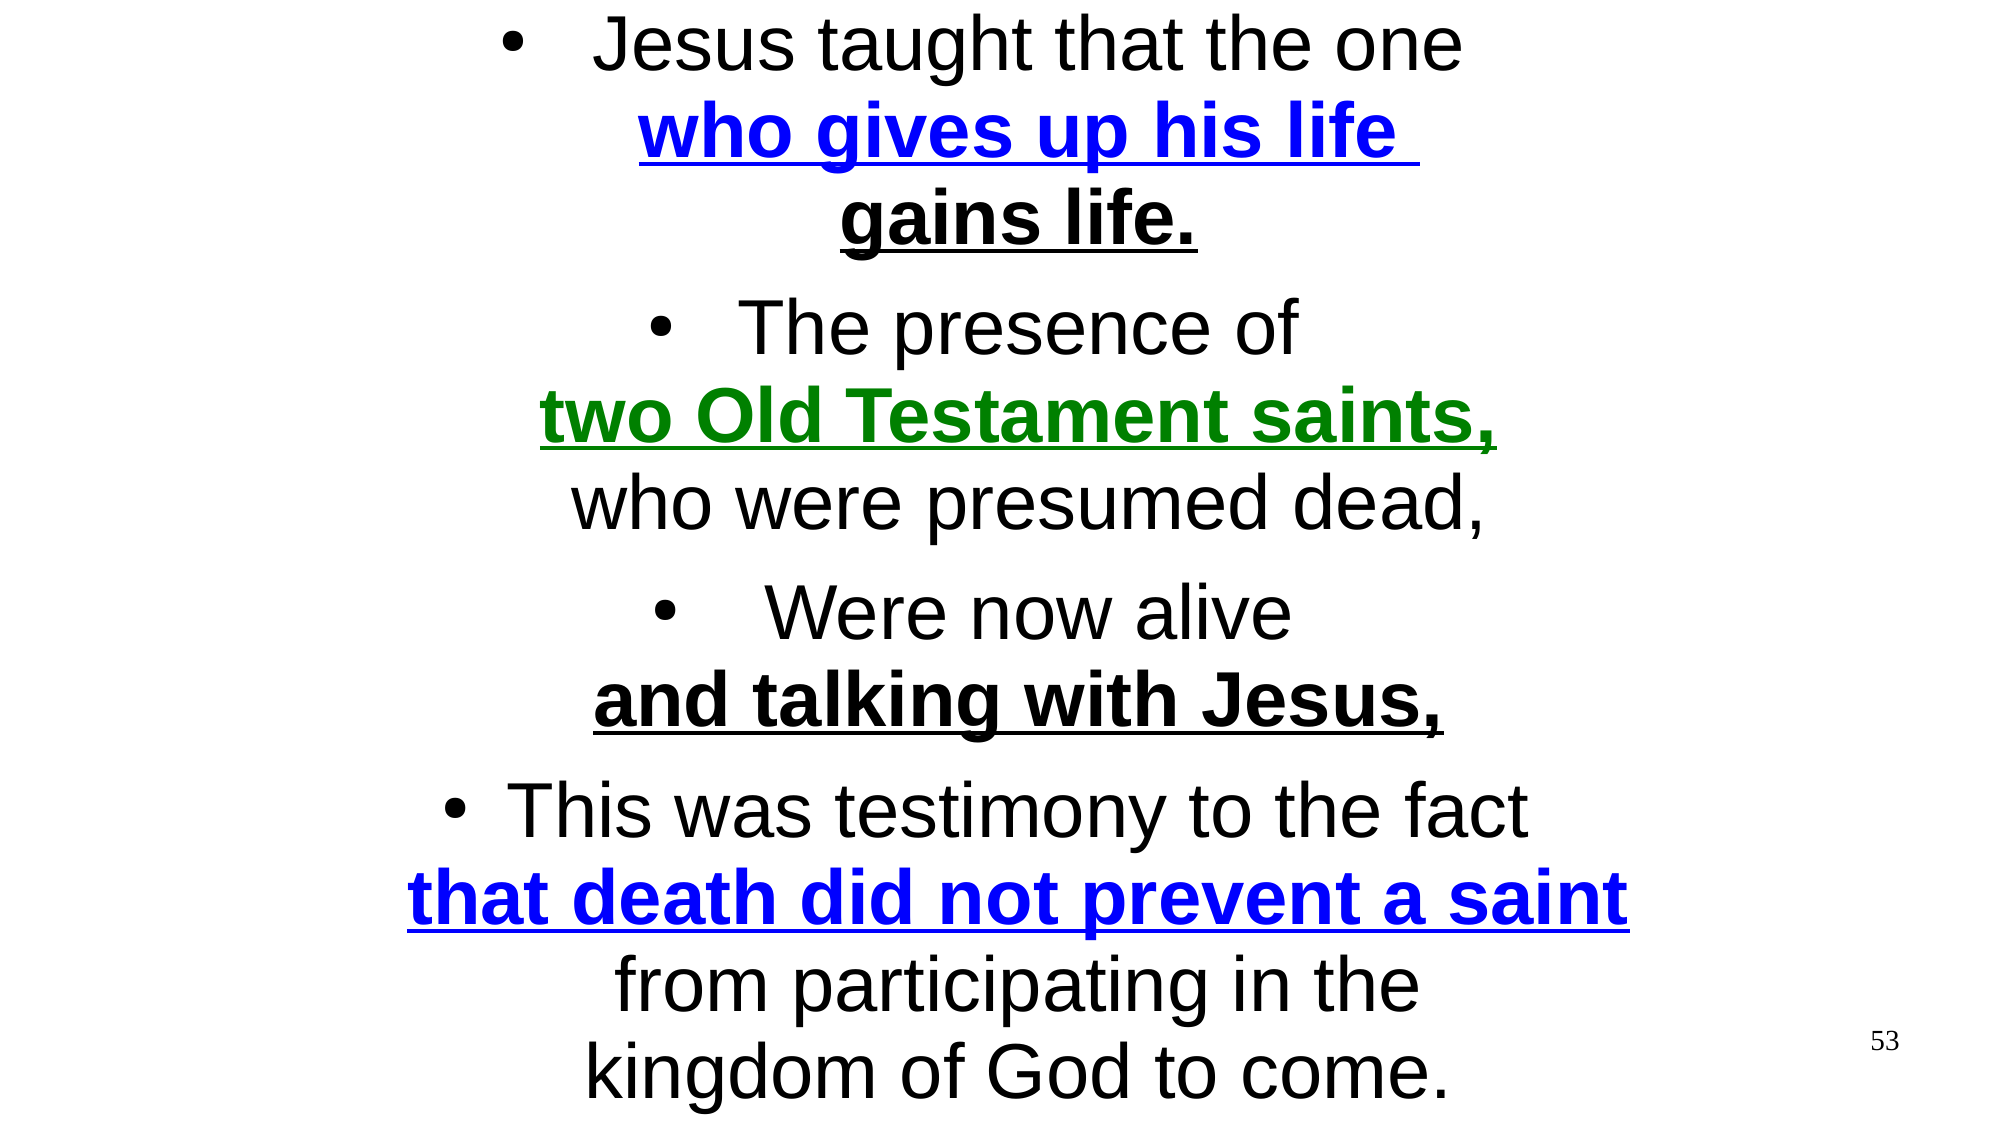

# Jesus taught that the one who gives up his life gains life.
The presence of
two Old Testament saints,
who were presumed dead,
 Were now alive
and talking with Jesus,
This was testimony to the fact
that death did not prevent a saint
from participating in the
kingdom of God to come.
53